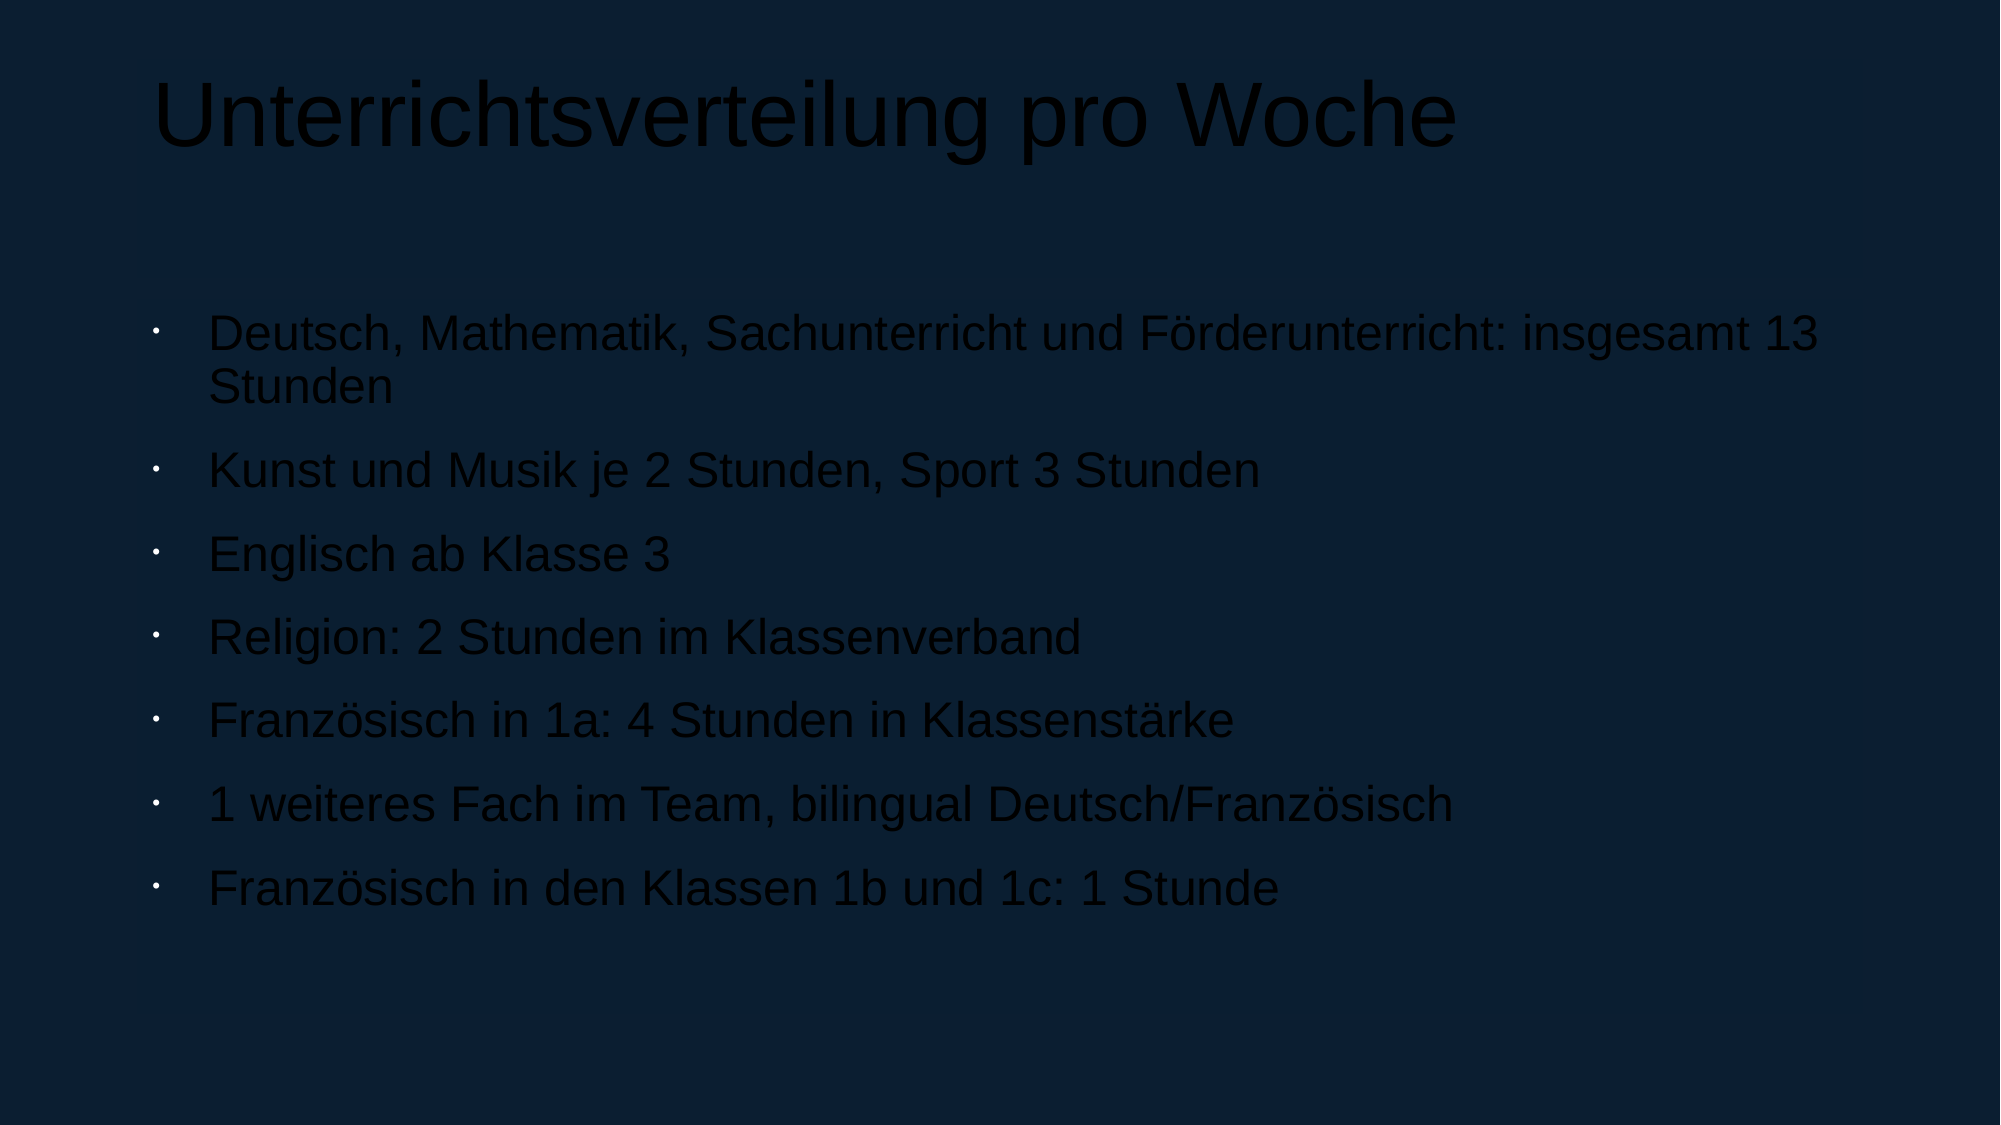

# Unterrichtsverteilung pro Woche
Deutsch, Mathematik, Sachunterricht und Förderunterricht: insgesamt 13 Stunden
Kunst und Musik je 2 Stunden, Sport 3 Stunden
Englisch ab Klasse 3
Religion: 2 Stunden im Klassenverband
Französisch in 1a: 4 Stunden in Klassenstärke
1 weiteres Fach im Team, bilingual Deutsch/Französisch
Französisch in den Klassen 1b und 1c: 1 Stunde